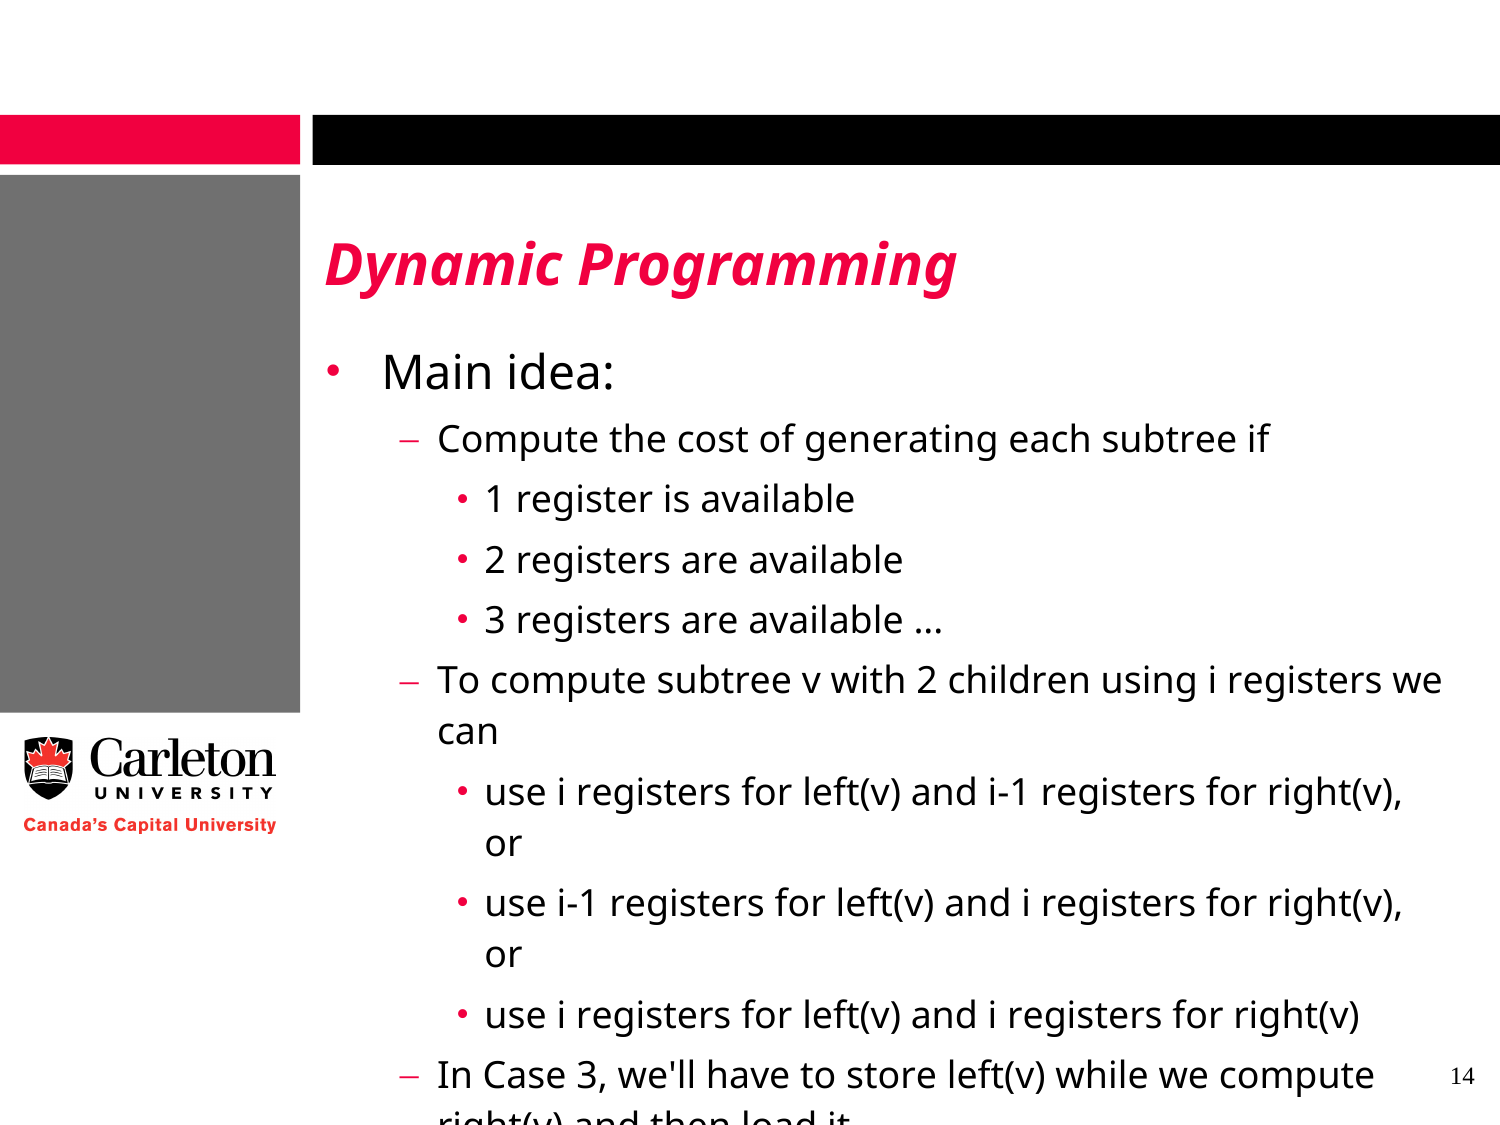

# Dynamic Programming
Main idea:
Compute the cost of generating each subtree if
1 register is available
2 registers are available
3 registers are available ...
To compute subtree v with 2 children using i registers we can
use i registers for left(v) and i-1 registers for right(v), or
use i-1 registers for left(v) and i registers for right(v), or
use i registers for left(v) and i registers for right(v)
In Case 3, we'll have to store left(v) while we compute right(v) and then load it
14